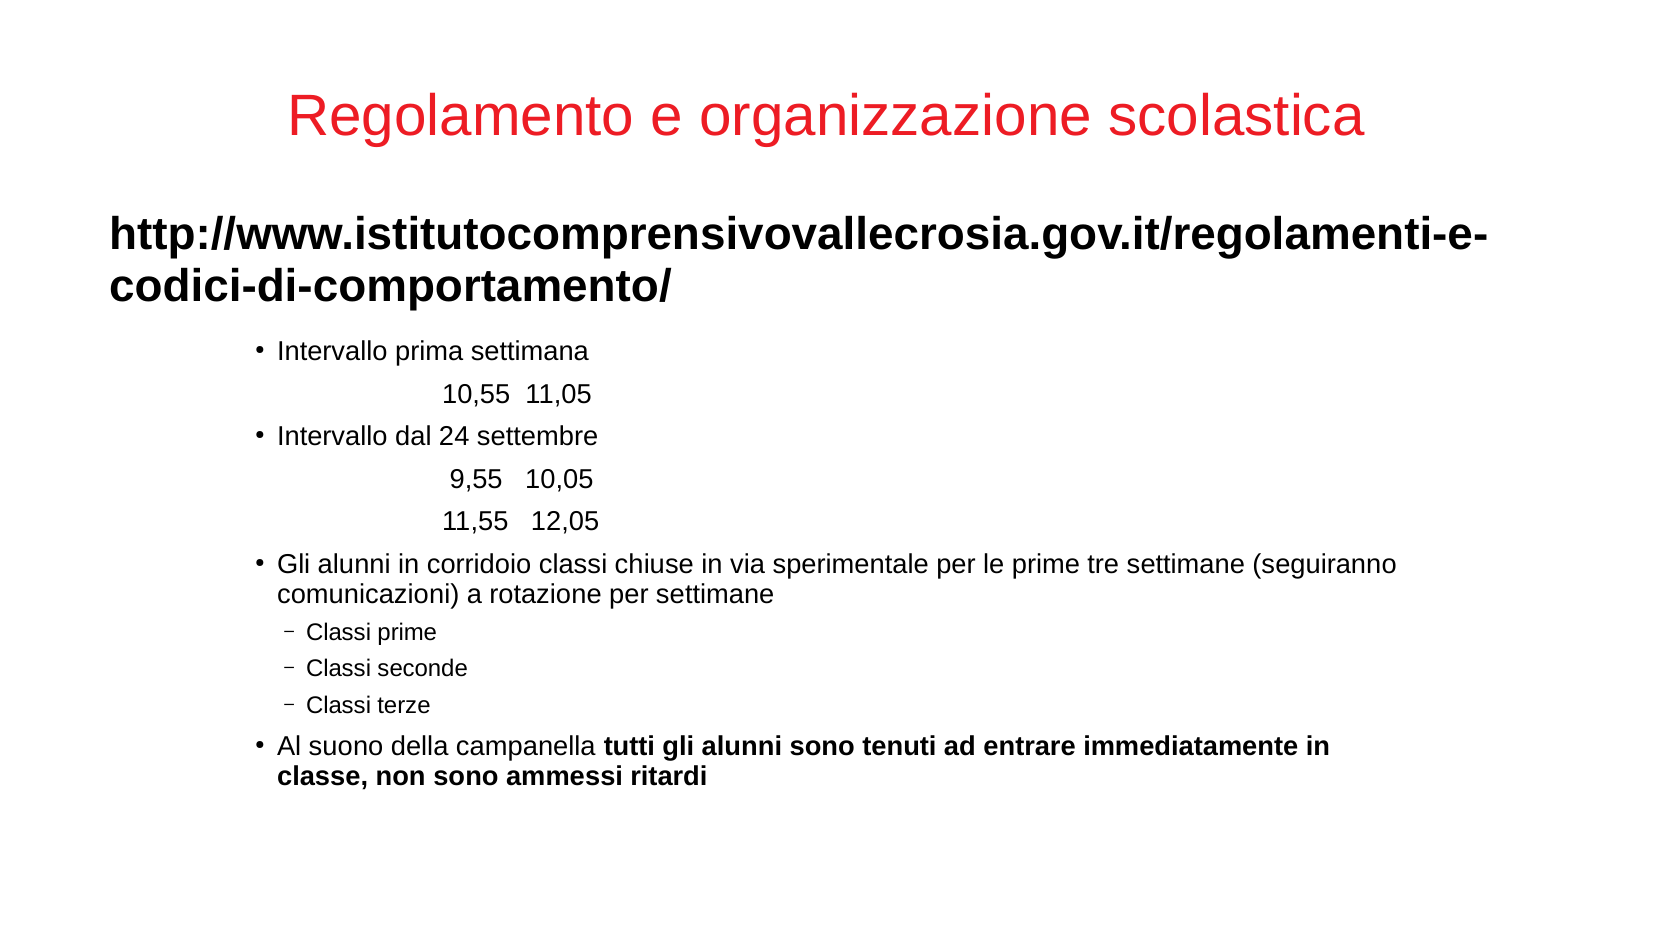

# Regolamento e organizzazione scolastica
http://www.istitutocomprensivovallecrosia.gov.it/regolamenti-e-codici-di-comportamento/
Intervallo prima settimana
 10,55 11,05
Intervallo dal 24 settembre
 9,55 10,05
 11,55 12,05
Gli alunni in corridoio classi chiuse in via sperimentale per le prime tre settimane (seguiranno comunicazioni) a rotazione per settimane
Classi prime
Classi seconde
Classi terze
Al suono della campanella tutti gli alunni sono tenuti ad entrare immediatamente in classe, non sono ammessi ritardi